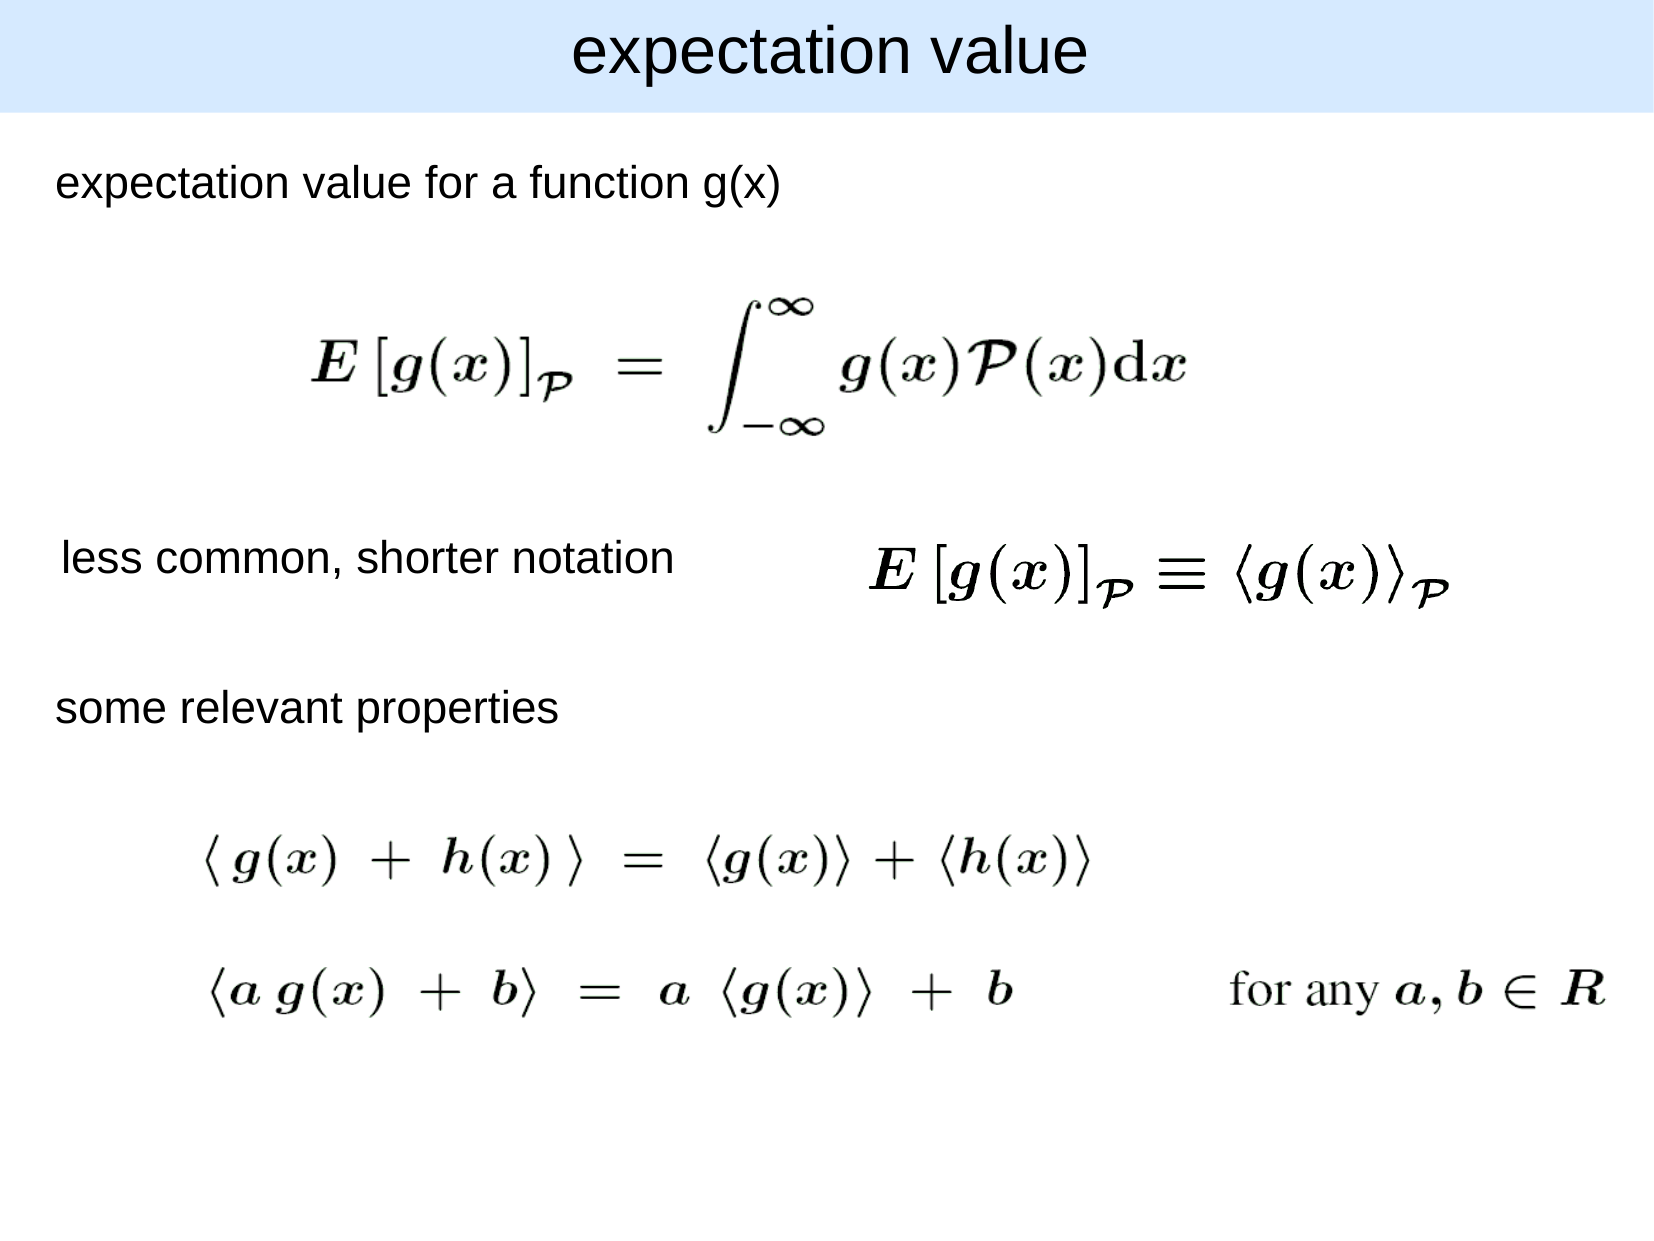

# expectation value
expectation value for a function g(x)
less common, shorter notation
some relevant properties